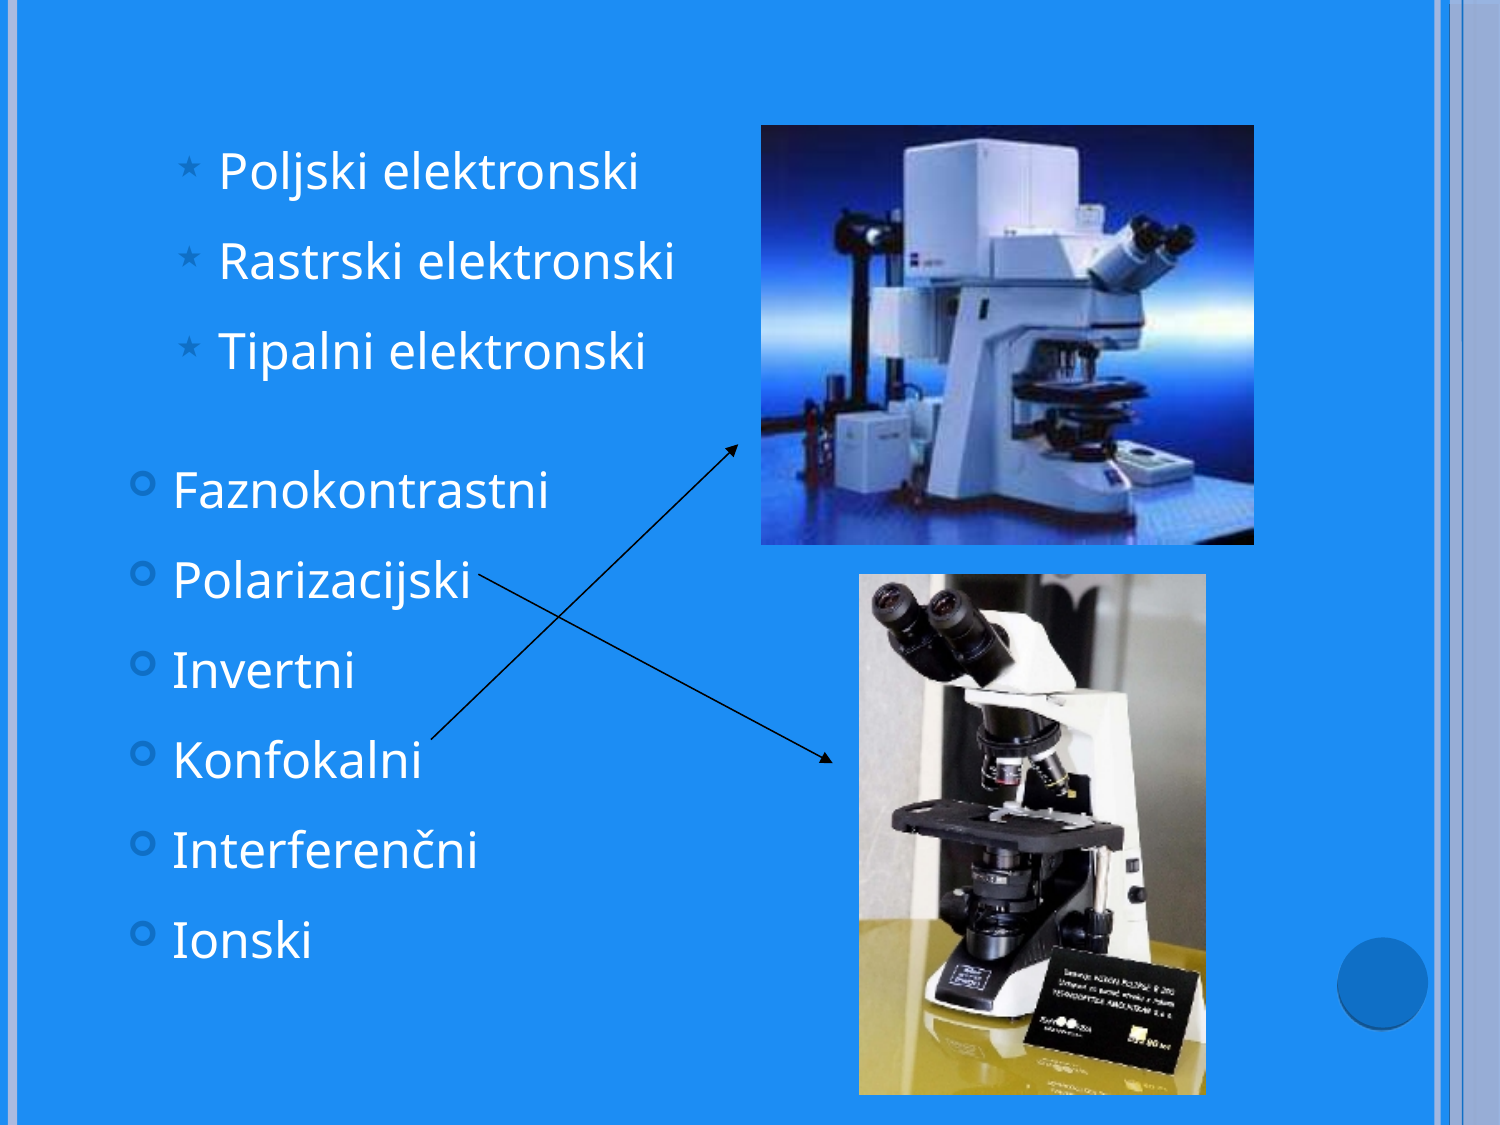

Poljski elektronski
Rastrski elektronski
Tipalni elektronski
# Faznokontrastni
Polarizacijski
Invertni
Konfokalni
Interferenčni
Ionski